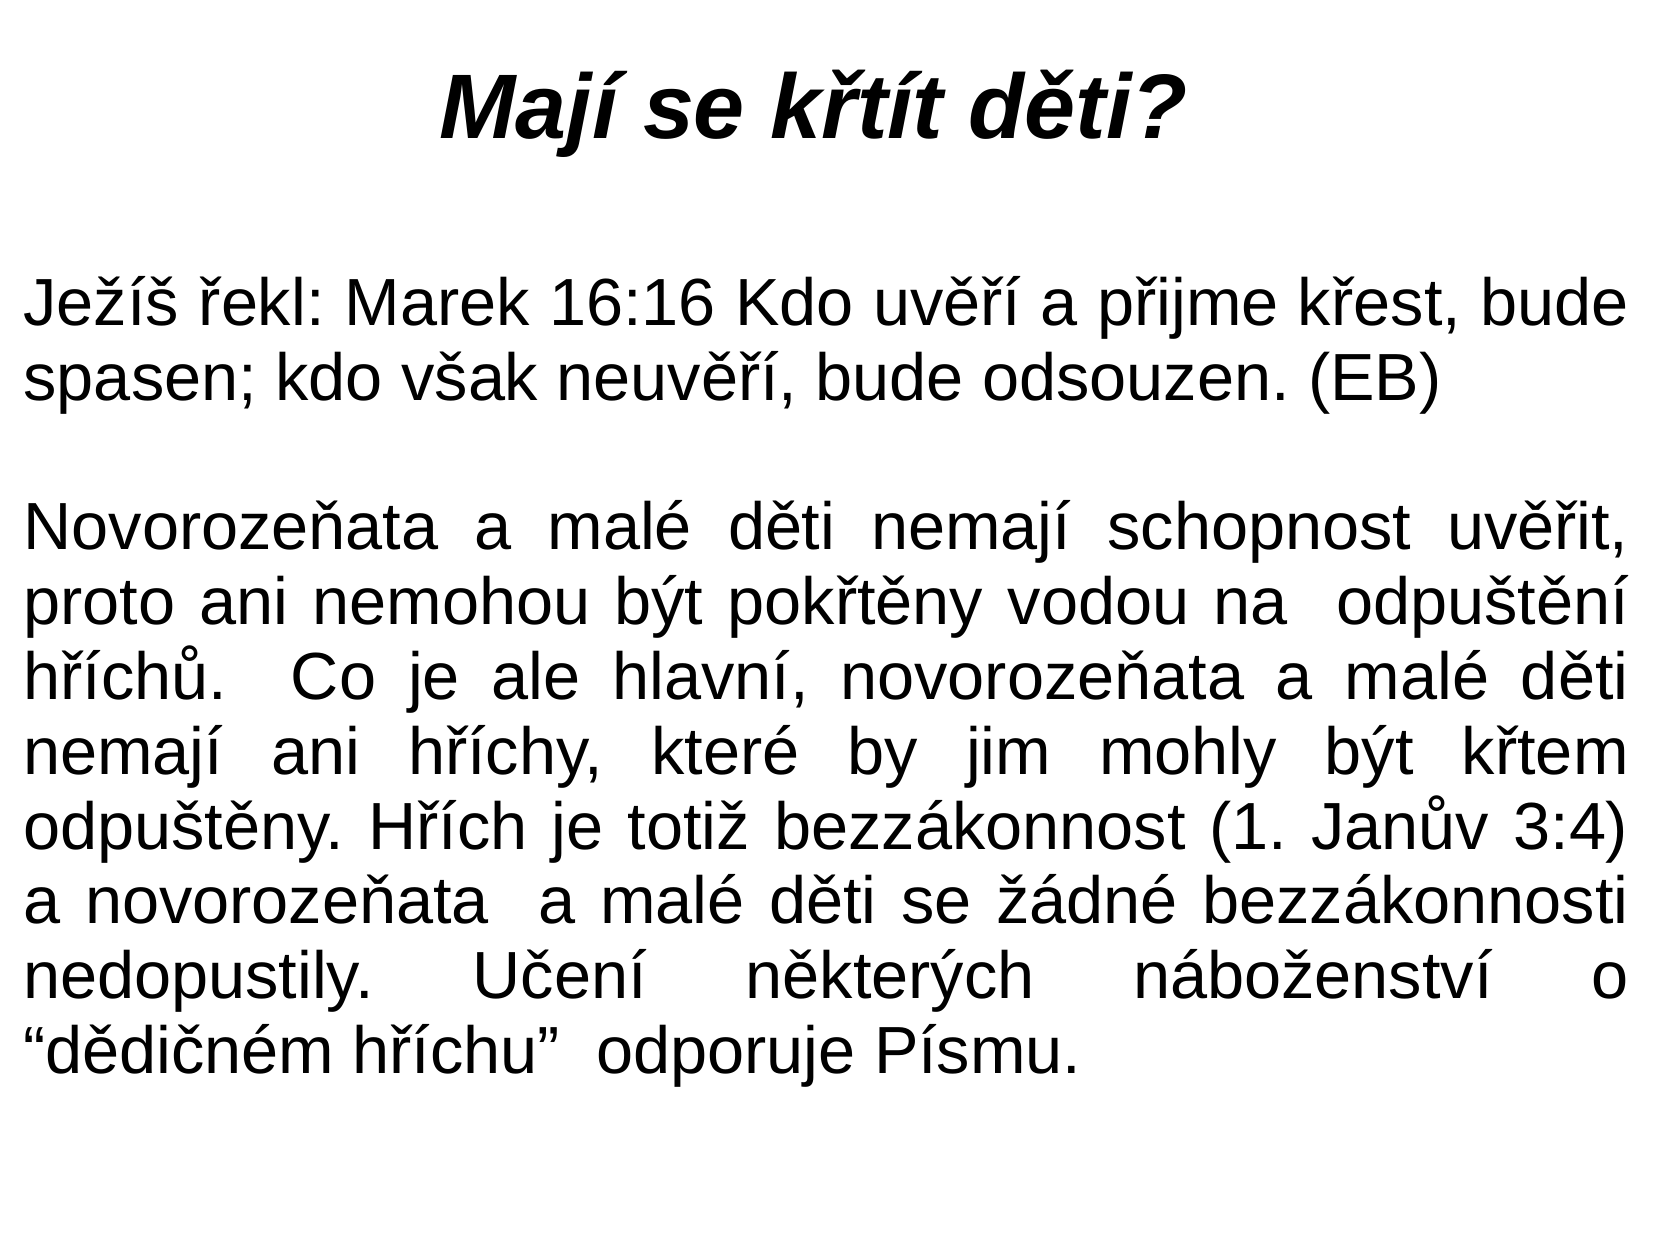

Ježíš řekl: Marek 16:16 Kdo uvěří a přijme křest, bude spasen; kdo však neuvěří, bude odsouzen. (EB)
Novorozeňata a malé děti nemají schopnost uvěřit, proto ani nemohou být pokřtěny vodou na odpuštění hříchů. Co je ale hlavní, novorozeňata a malé děti nemají ani hříchy, které by jim mohly být křtem odpuštěny. Hřích je totiž bezzákonnost (1. Janův 3:4) a novorozeňata a malé děti se žádné bezzákonnosti nedopustily. Učení některých náboženství o “dědičném hříchu” odporuje Písmu.
# Mají se křtít děti?